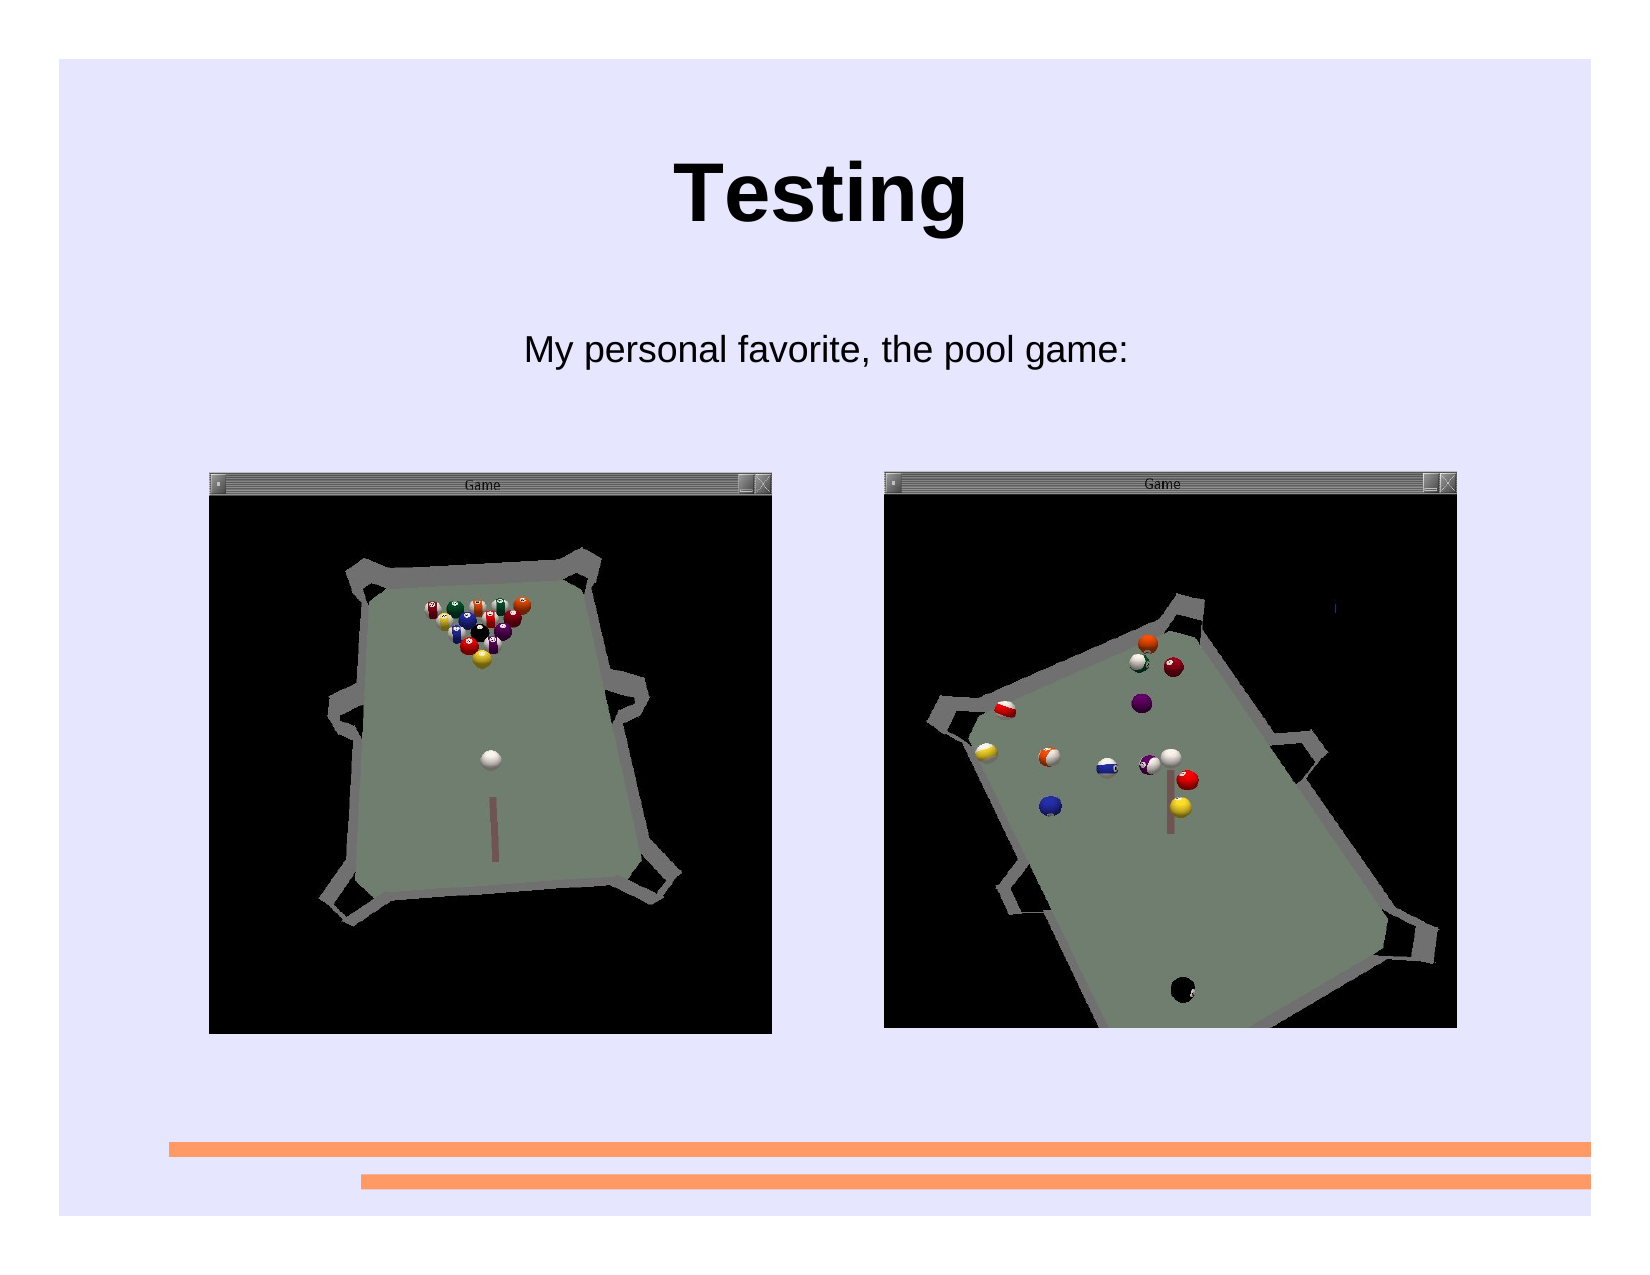

Testing
My personal favorite, the pool game: